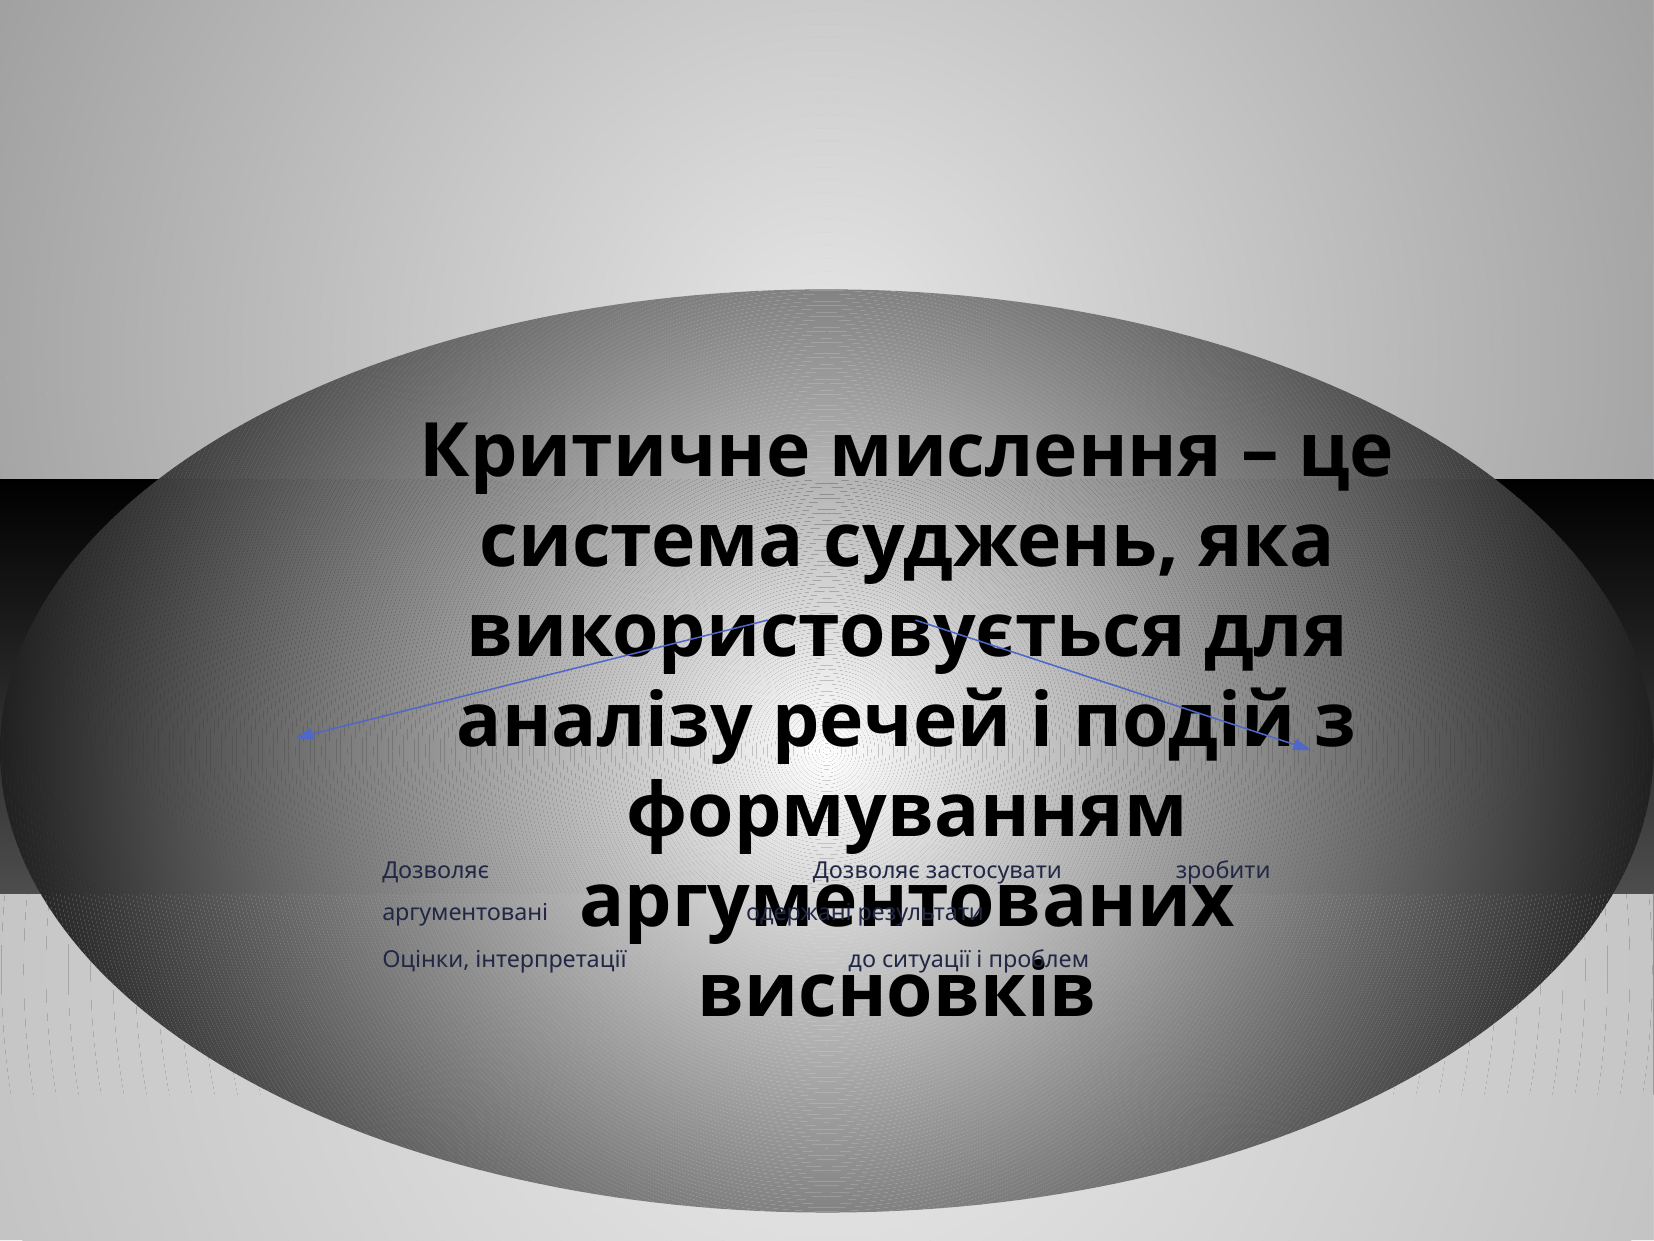

# Критичне мислення – це система суджень, яка використовується для аналізу речей і подій з формуванням аргументованих висновків
Дозволяє Дозволяє застосувати зробити аргументовані одержані результати
Оцінки, інтерпретації до ситуації і проблем